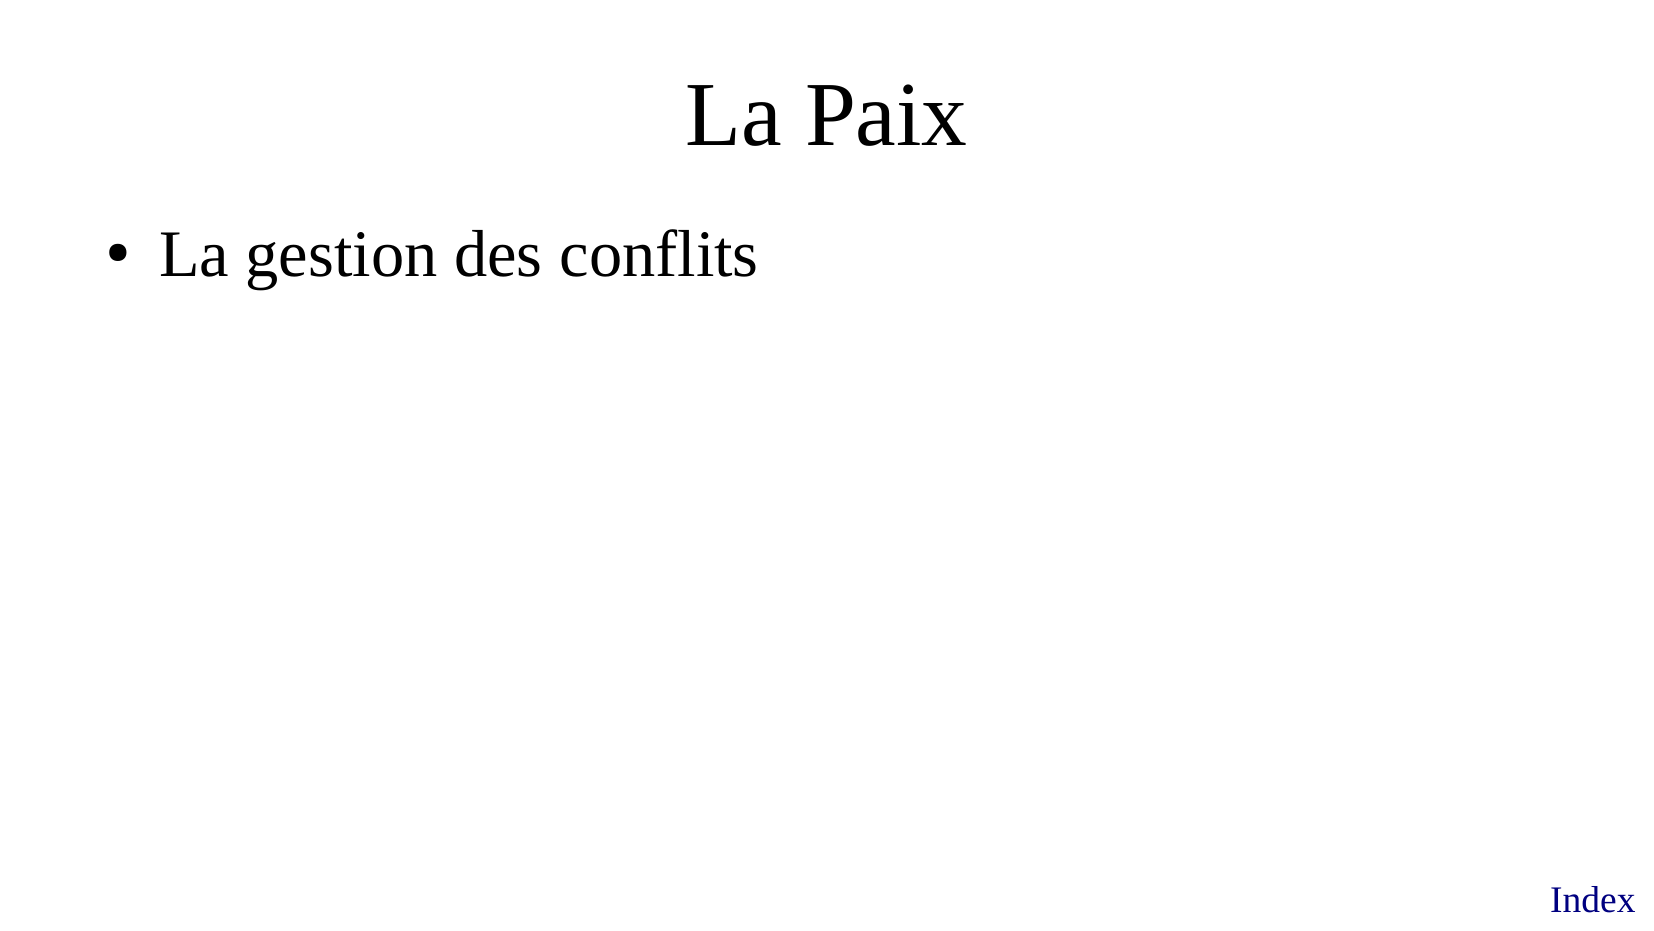

# La Paix
La gestion des conflits